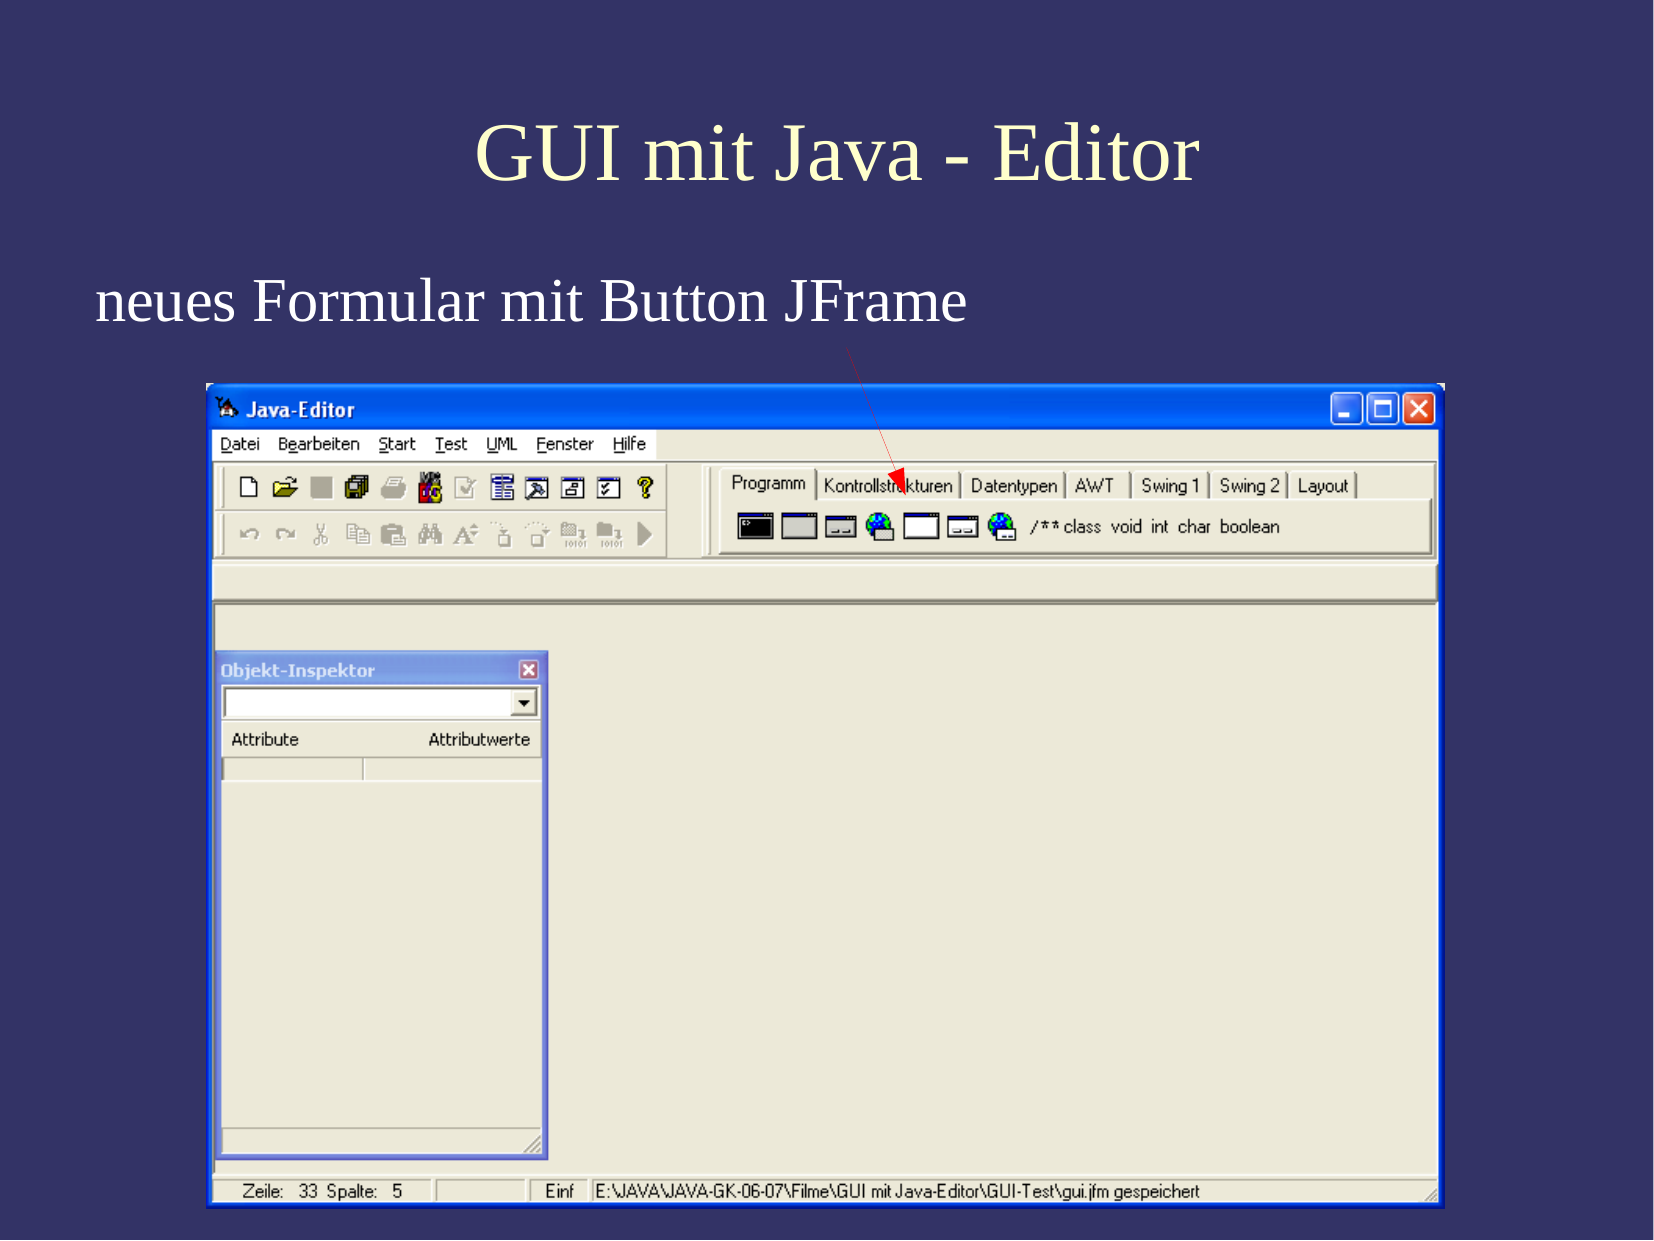

# GUI mit Java - Editor
neues Formular mit Button JFrame